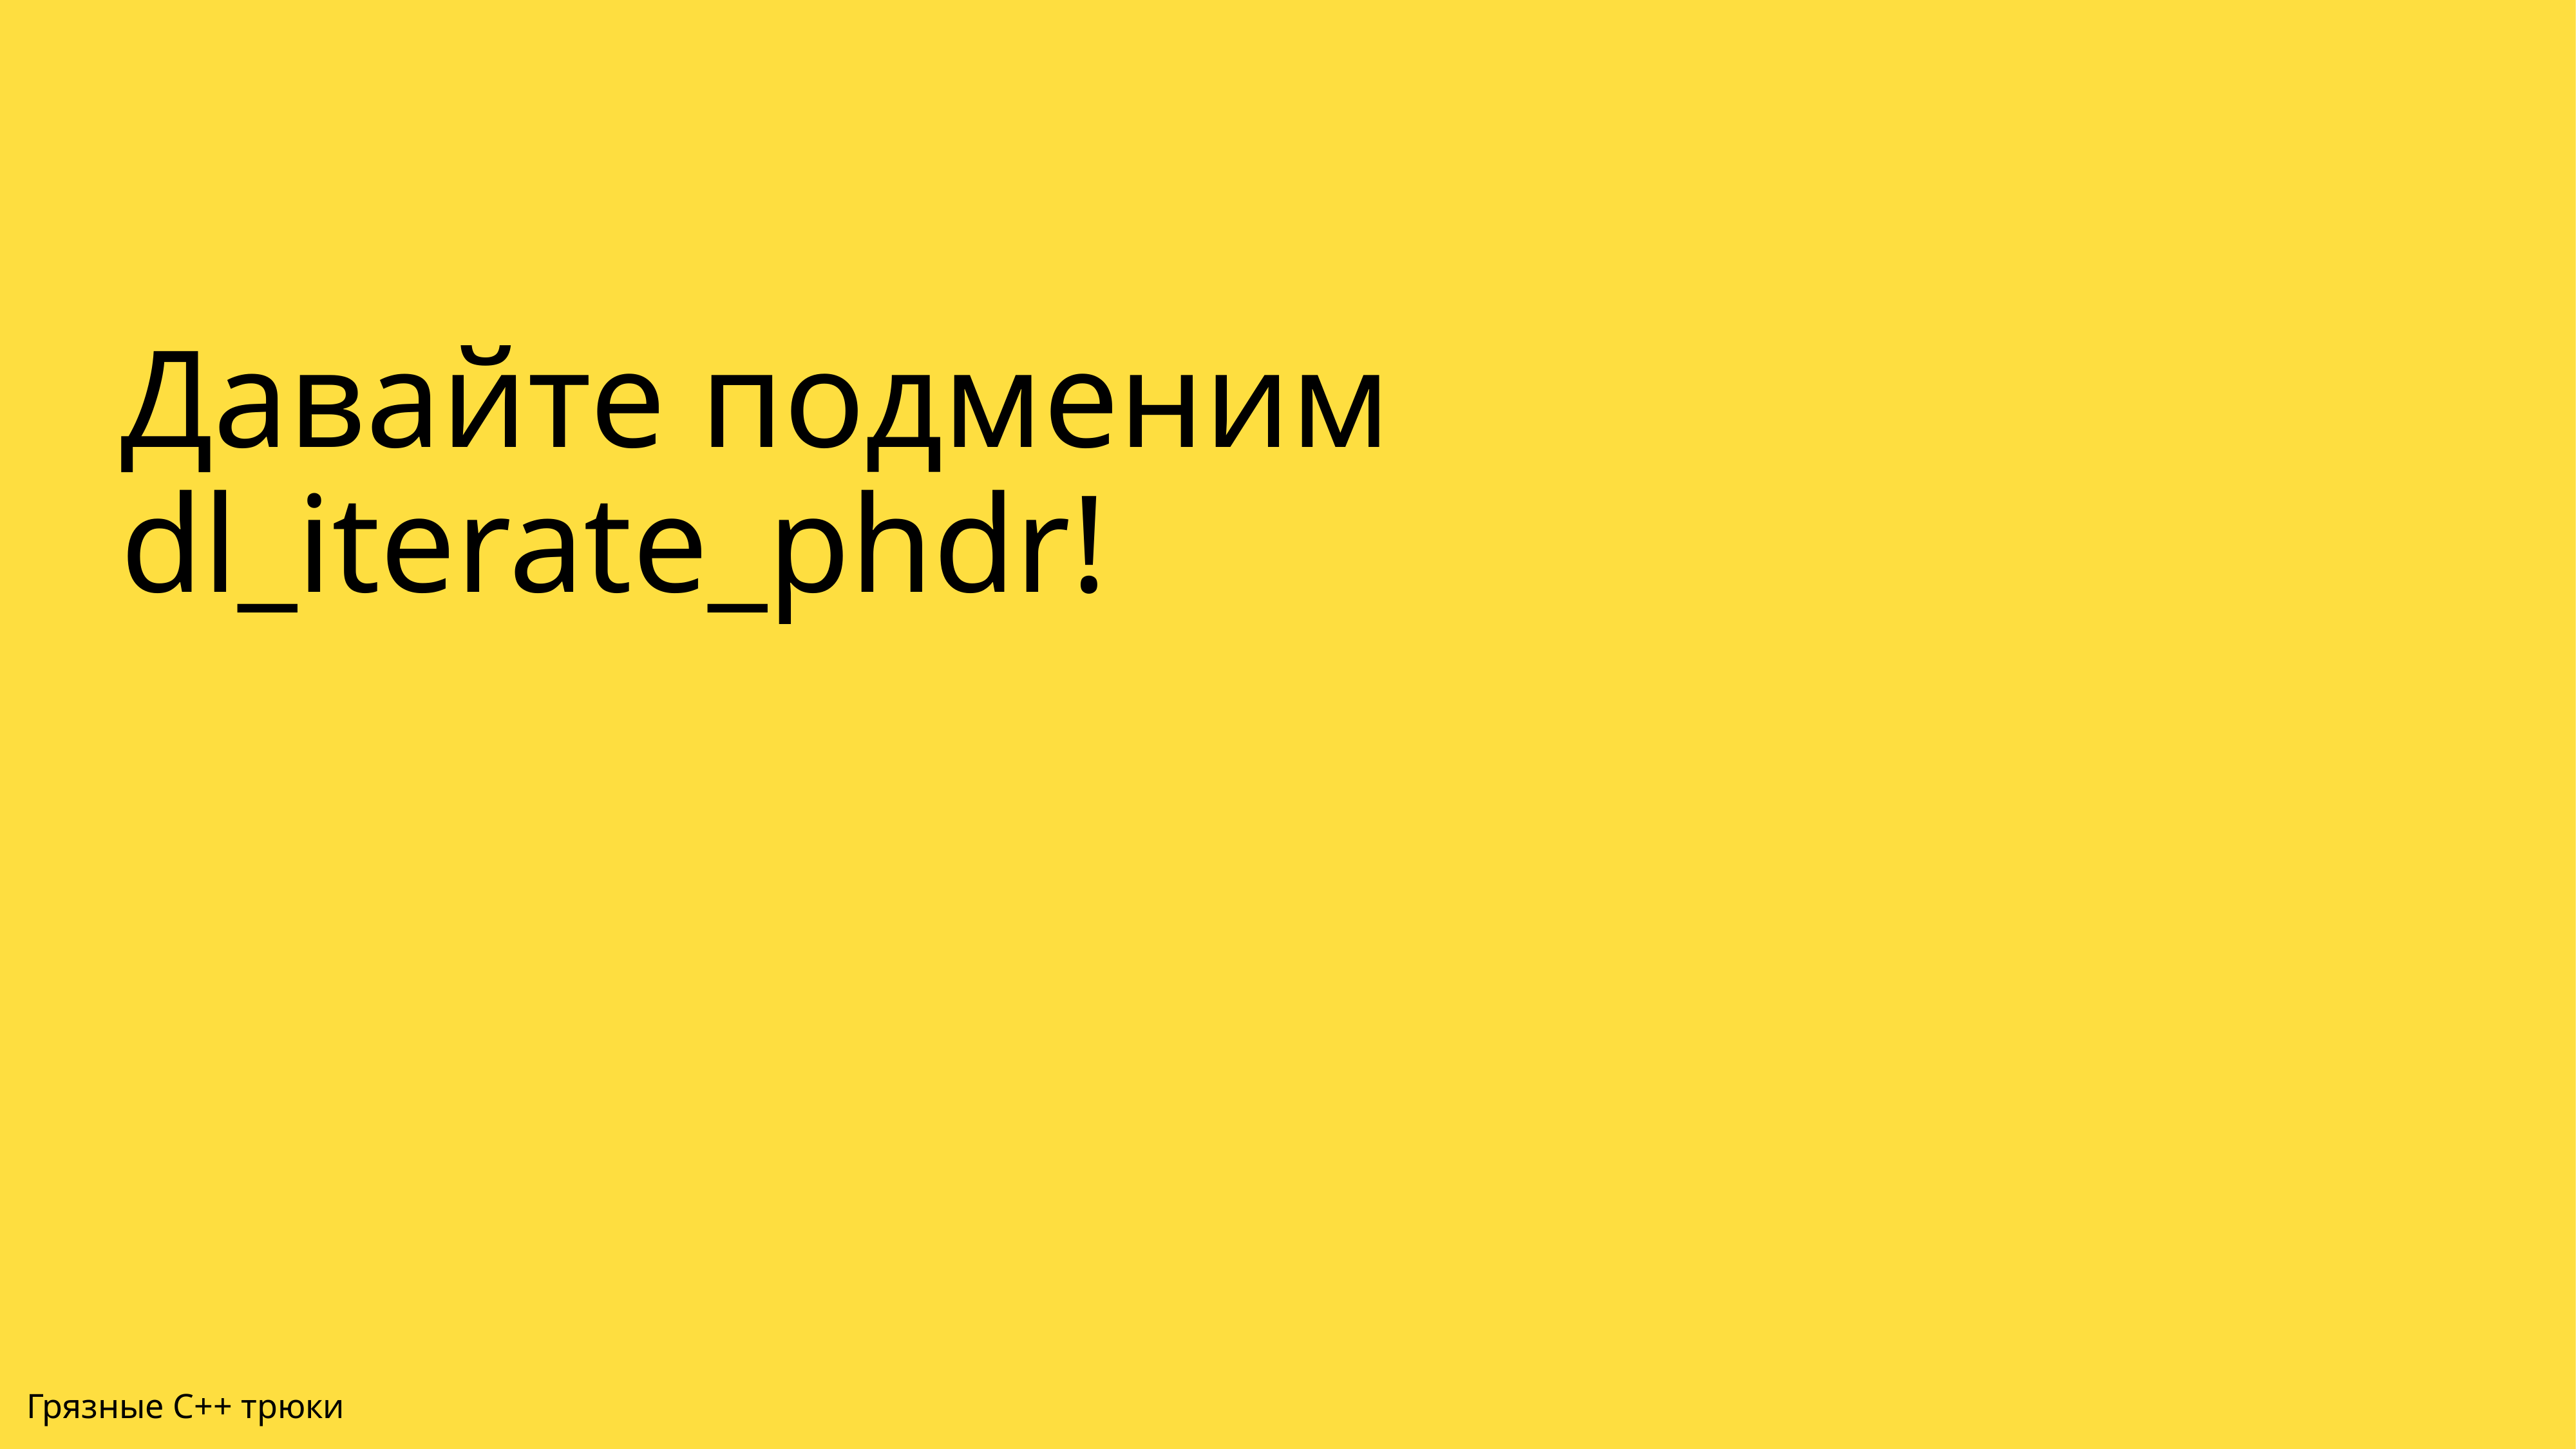

# Давайте подменим dl_iterate_phdr!
Грязные C++ трюки